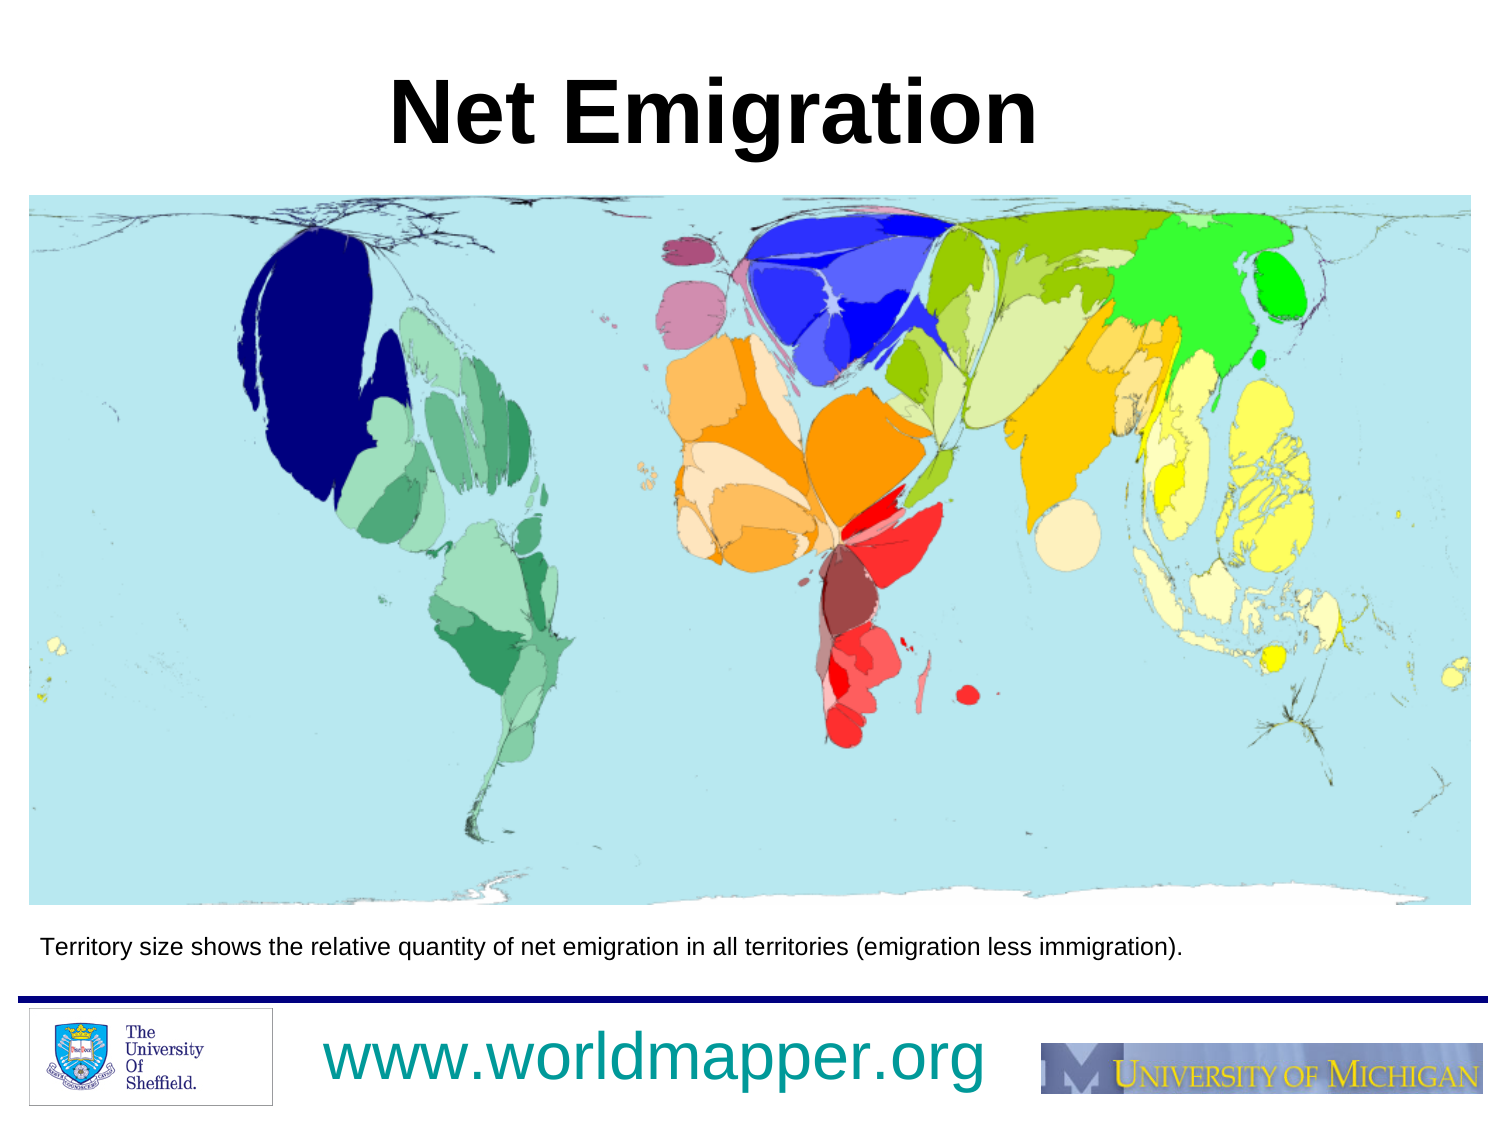

# Net Emigration
Territory size shows the relative quantity of net emigration in all territories (emigration less immigration).